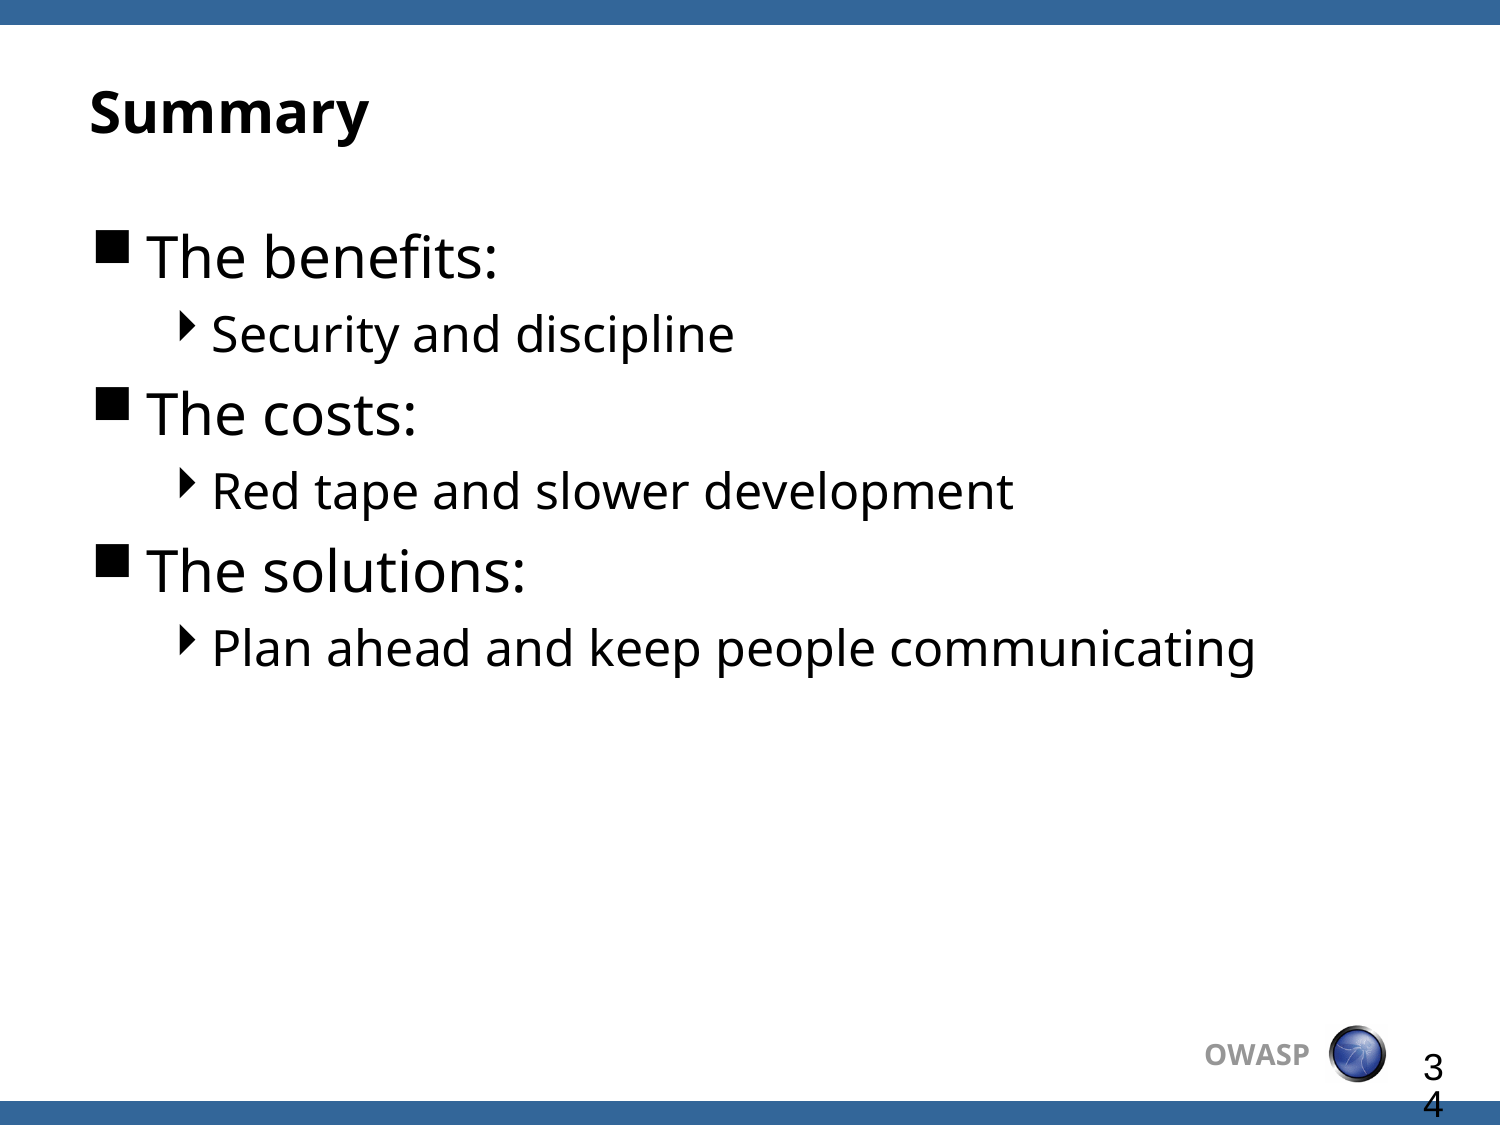

# Summary
The benefits:
Security and discipline
The costs:
Red tape and slower development
The solutions:
Plan ahead and keep people communicating
34